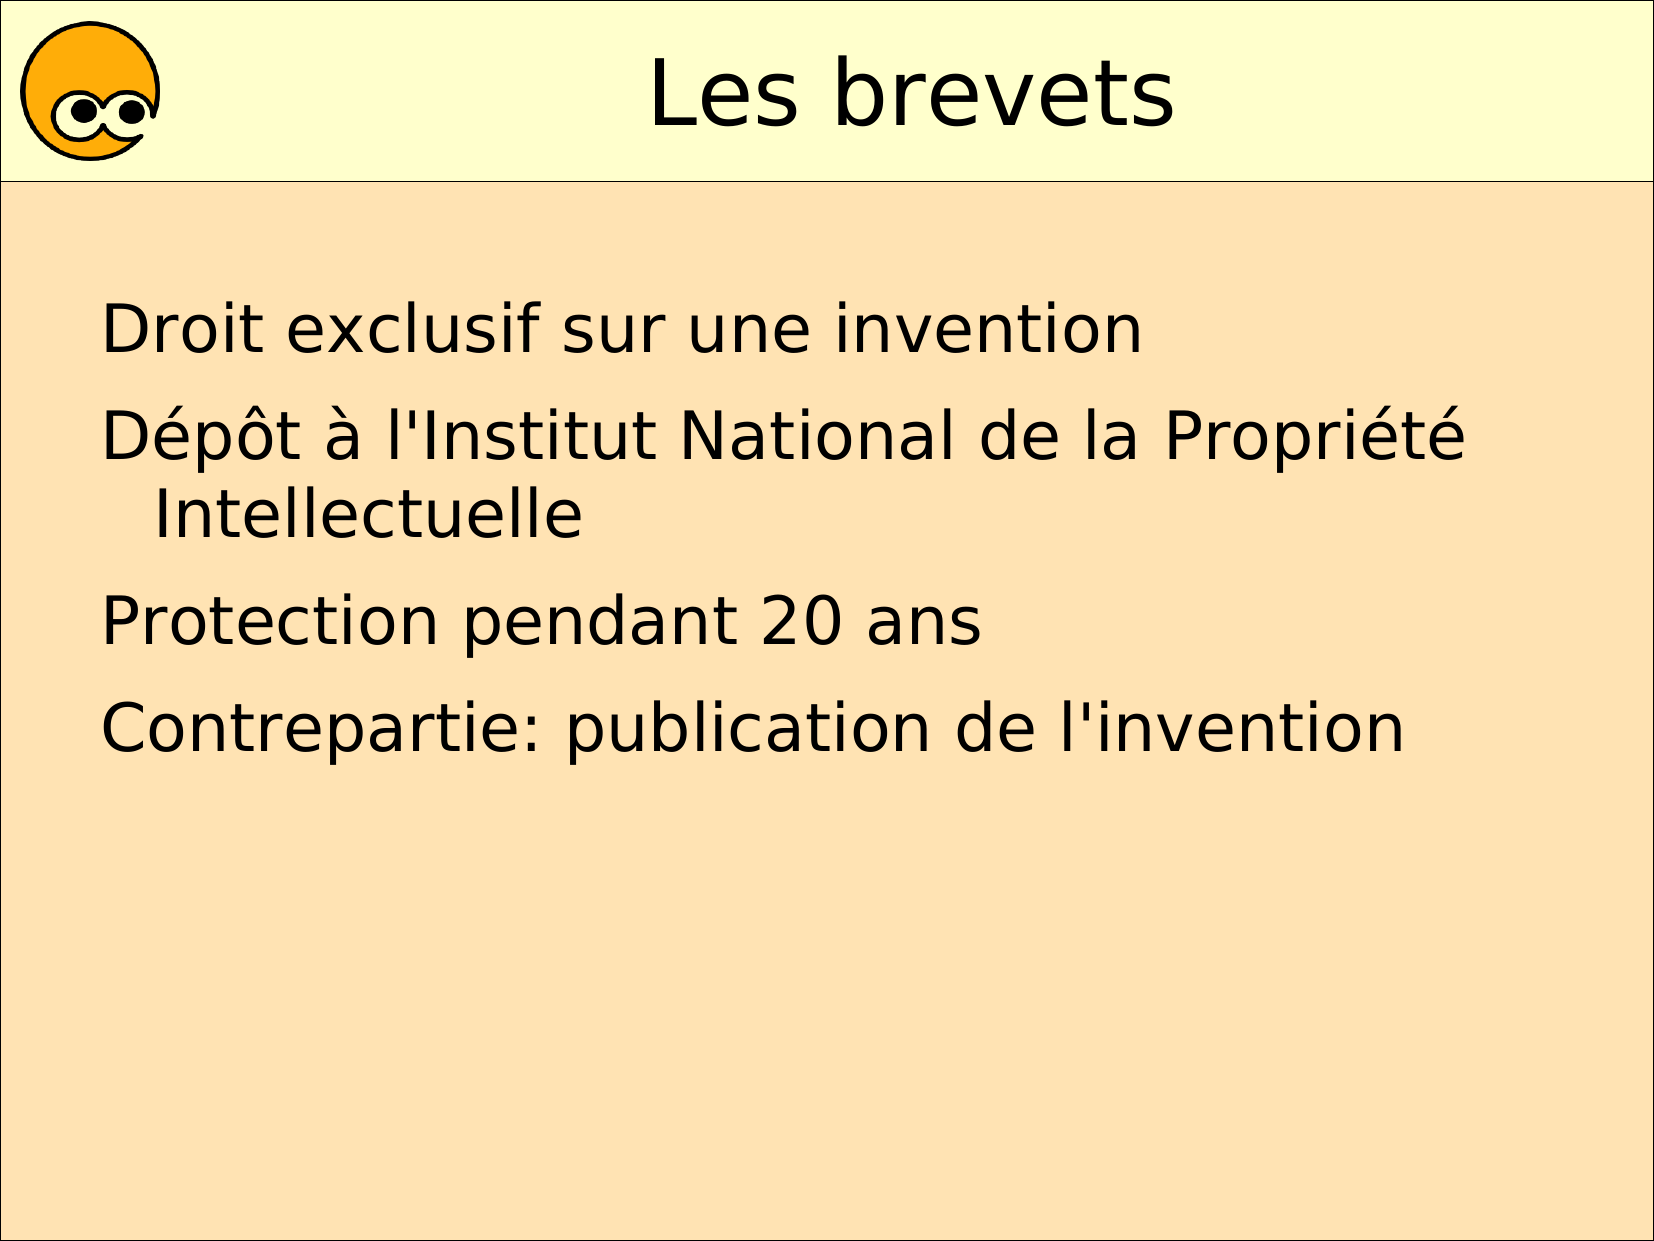

# Les brevets
Droit exclusif sur une invention
Dépôt à l'Institut National de la Propriété Intellectuelle
Protection pendant 20 ans
Contrepartie: publication de l'invention